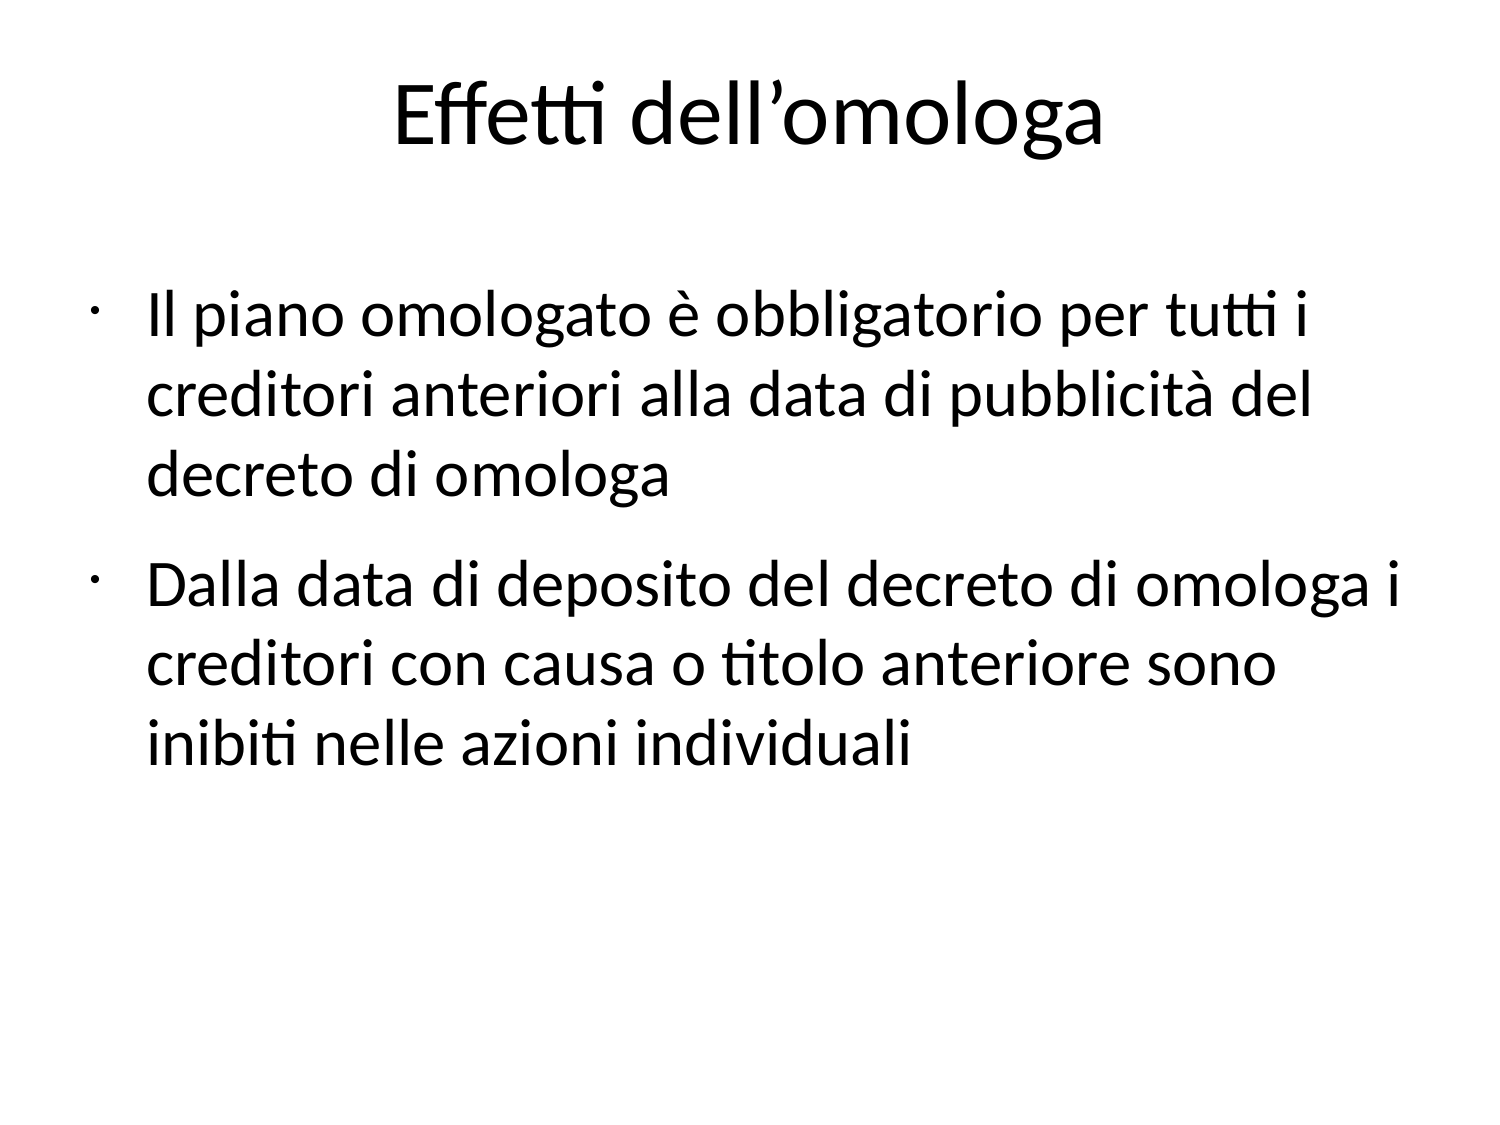

# Effetti dell’omologa
Il piano omologato è obbligatorio per tutti i creditori anteriori alla data di pubblicità del decreto di omologa
Dalla data di deposito del decreto di omologa i creditori con causa o titolo anteriore sono inibiti nelle azioni individuali